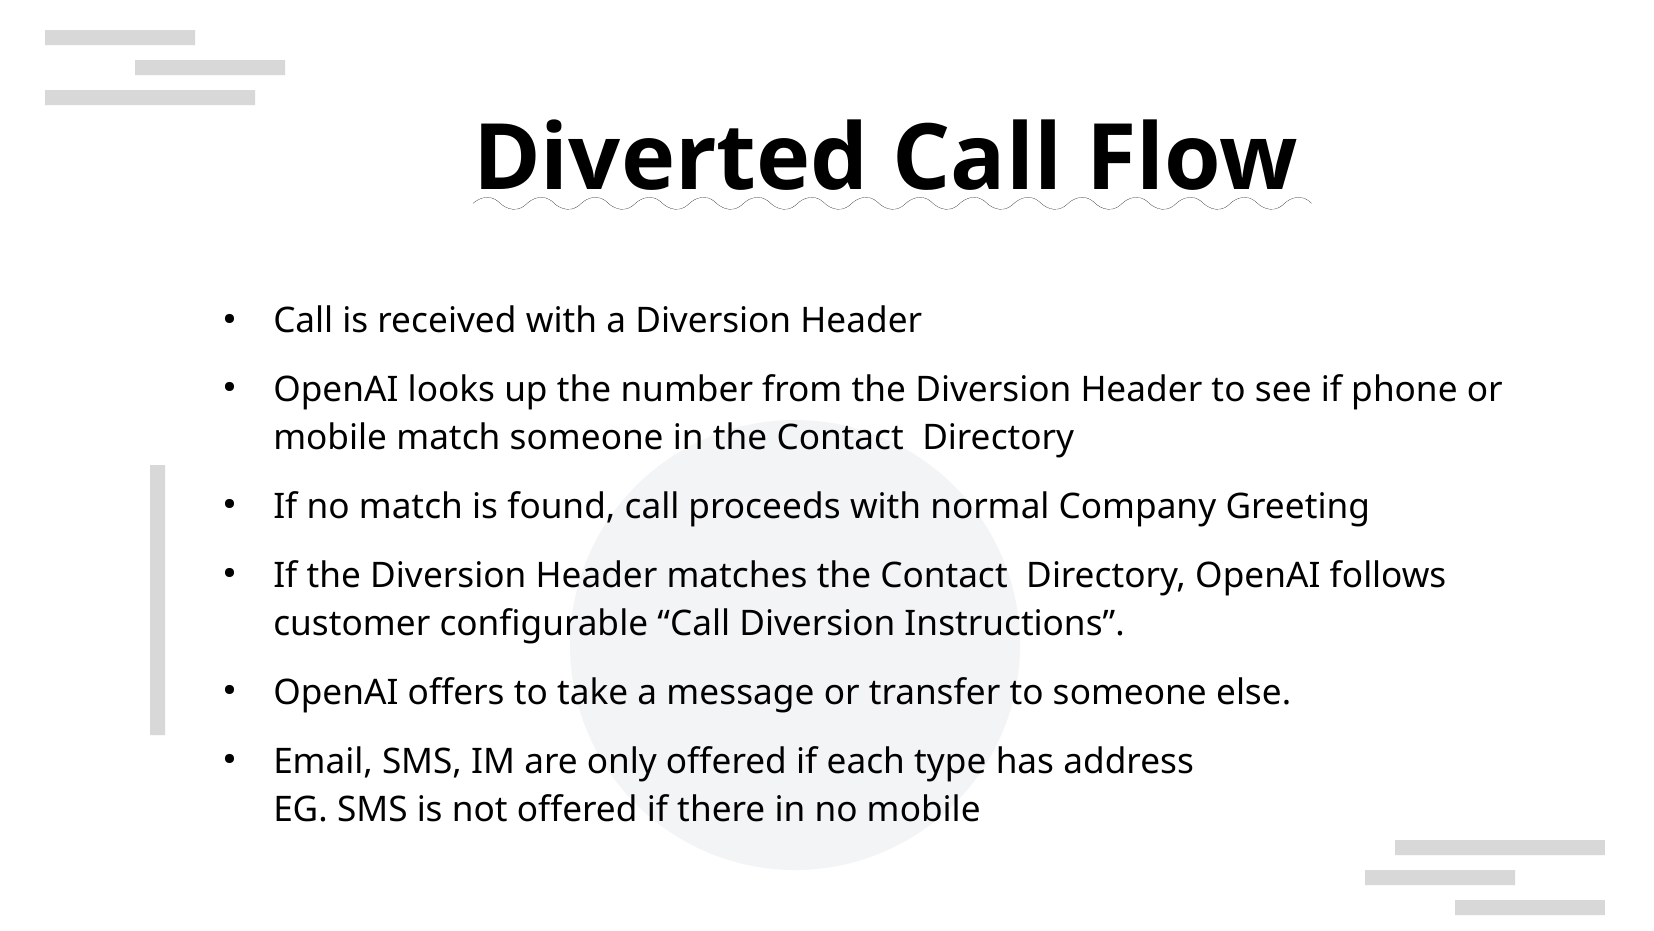

# Diverted Call Flow
Call is received with a Diversion Header
OpenAI looks up the number from the Diversion Header to see if phone or mobile match someone in the Contact Directory
If no match is found, call proceeds with normal Company Greeting
If the Diversion Header matches the Contact Directory, OpenAI follows customer configurable “Call Diversion Instructions”.
OpenAI offers to take a message or transfer to someone else.
Email, SMS, IM are only offered if each type has address
EG. SMS is not offered if there in no mobile